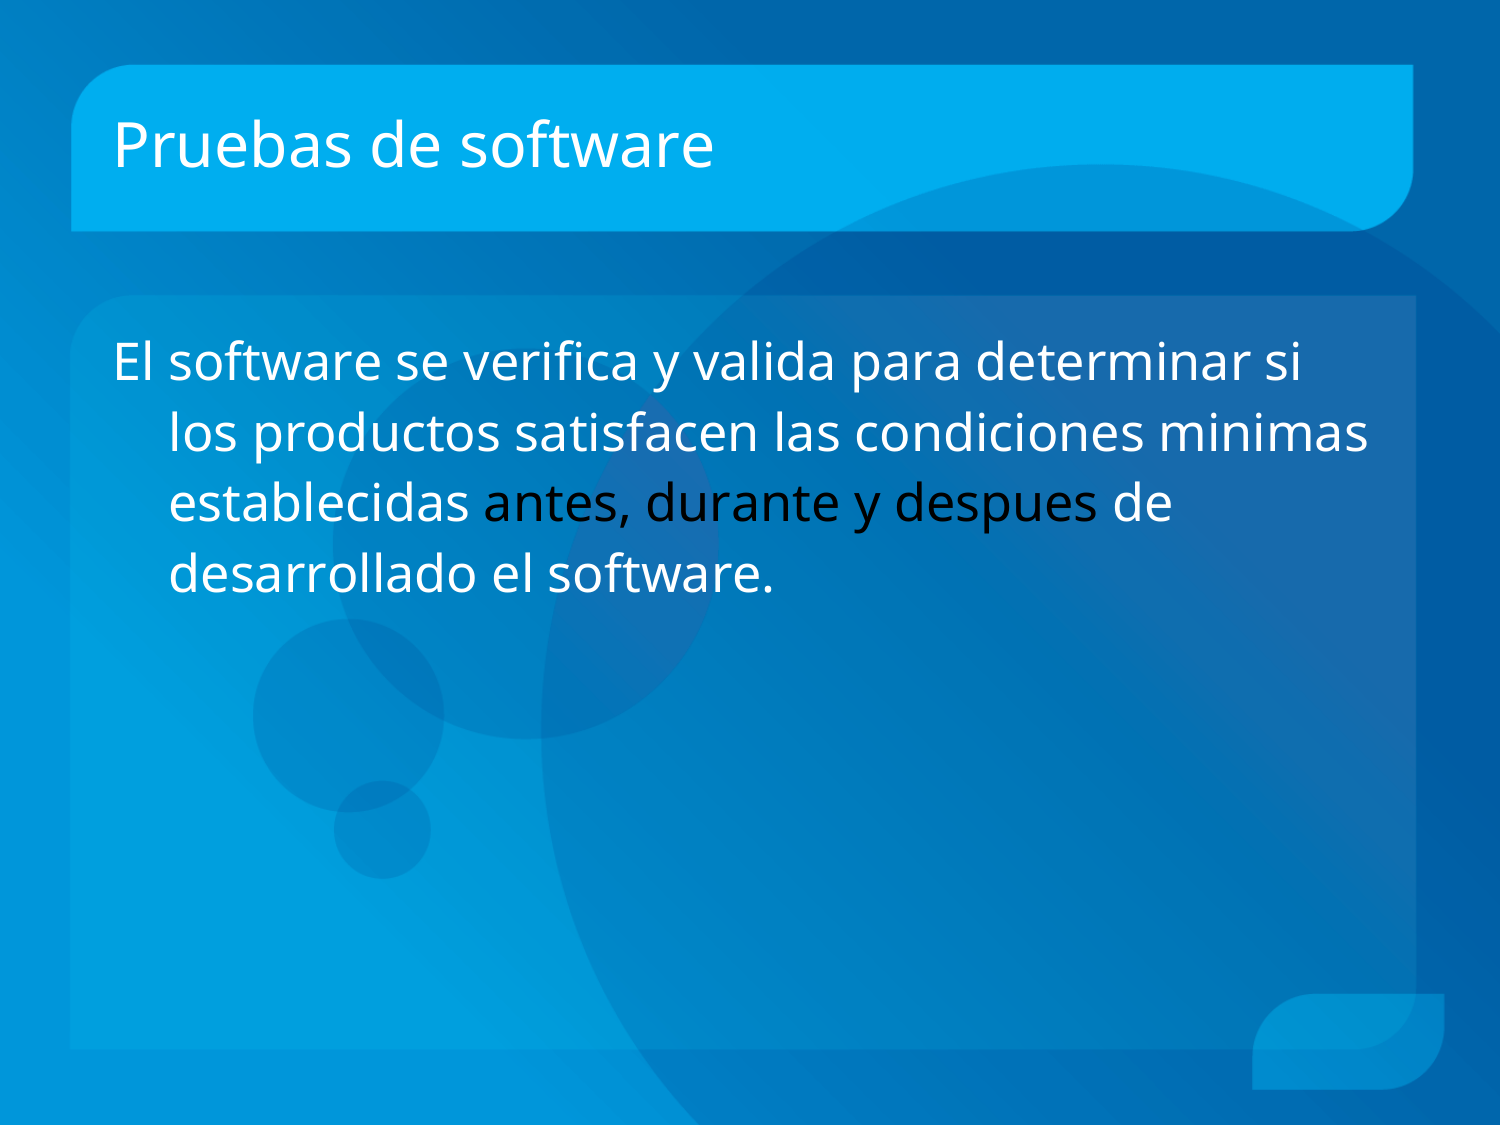

# Pruebas de software
El software se verifica y valida para determinar si los productos satisfacen las condiciones minimas establecidas antes, durante y despues de desarrollado el software.